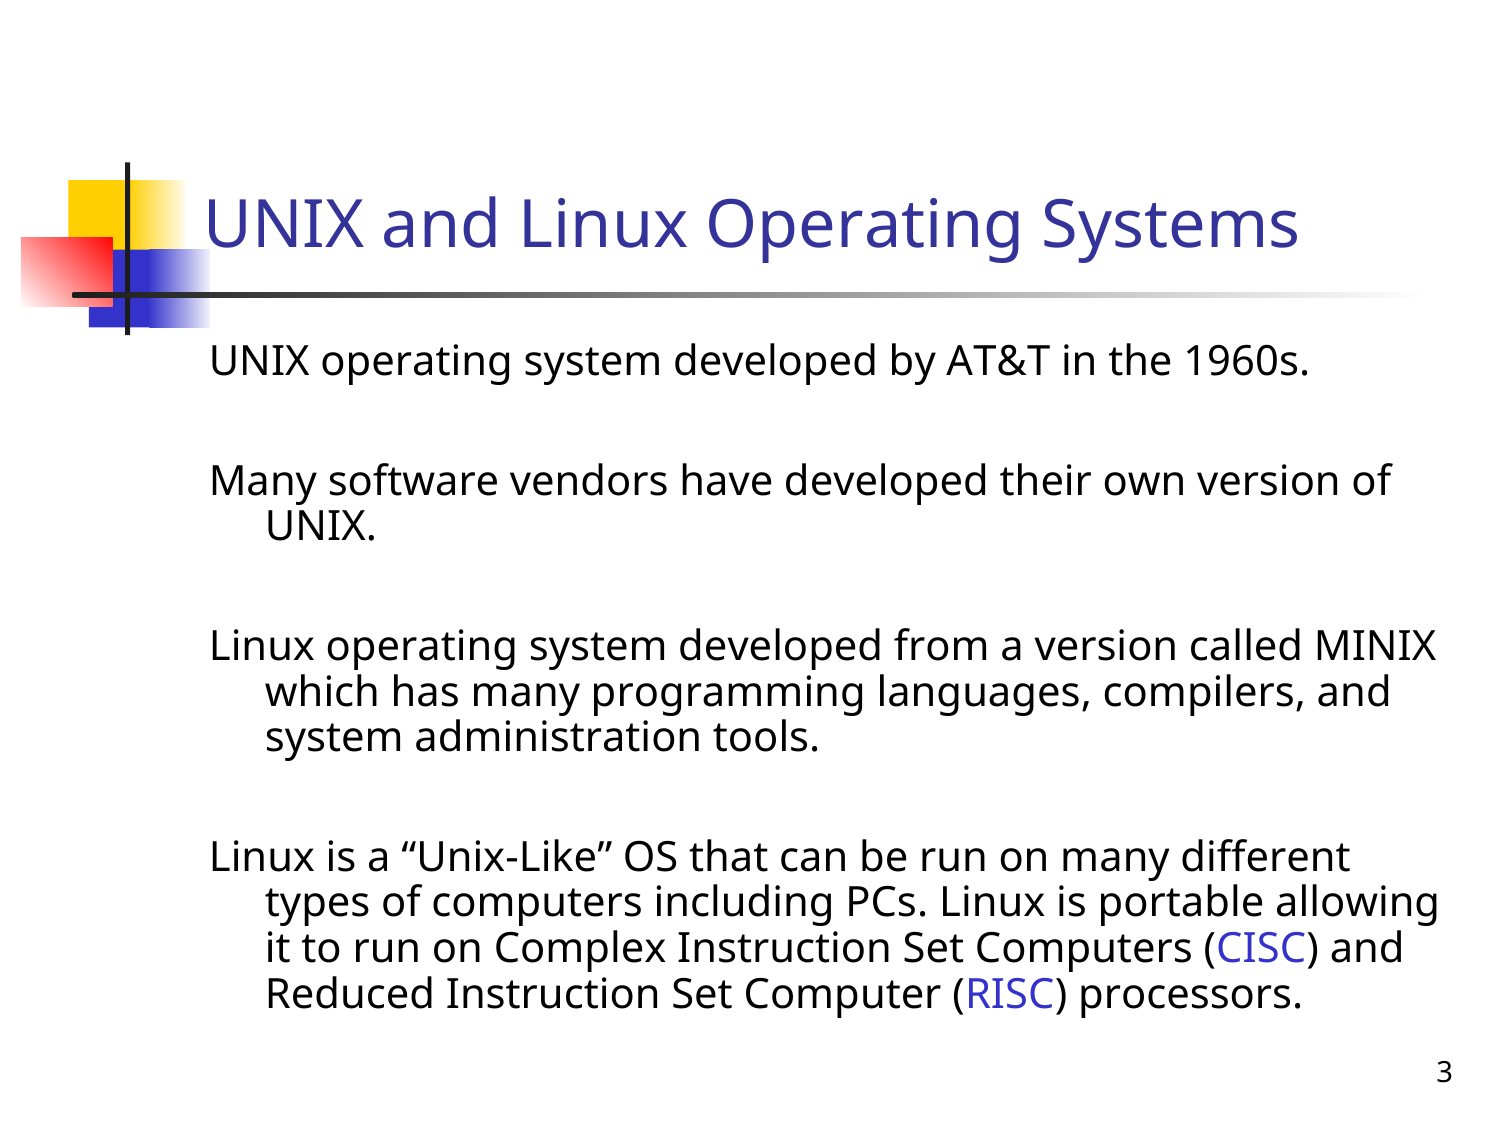

# UNIX and Linux Operating Systems
UNIX operating system developed by AT&T in the 1960s.
Many software vendors have developed their own version of UNIX.
Linux operating system developed from a version called MINIX which has many programming languages, compilers, and system administration tools.
Linux is a “Unix-Like” OS that can be run on many different types of computers including PCs. Linux is portable allowing it to run on Complex Instruction Set Computers (CISC) and Reduced Instruction Set Computer (RISC) processors.
3